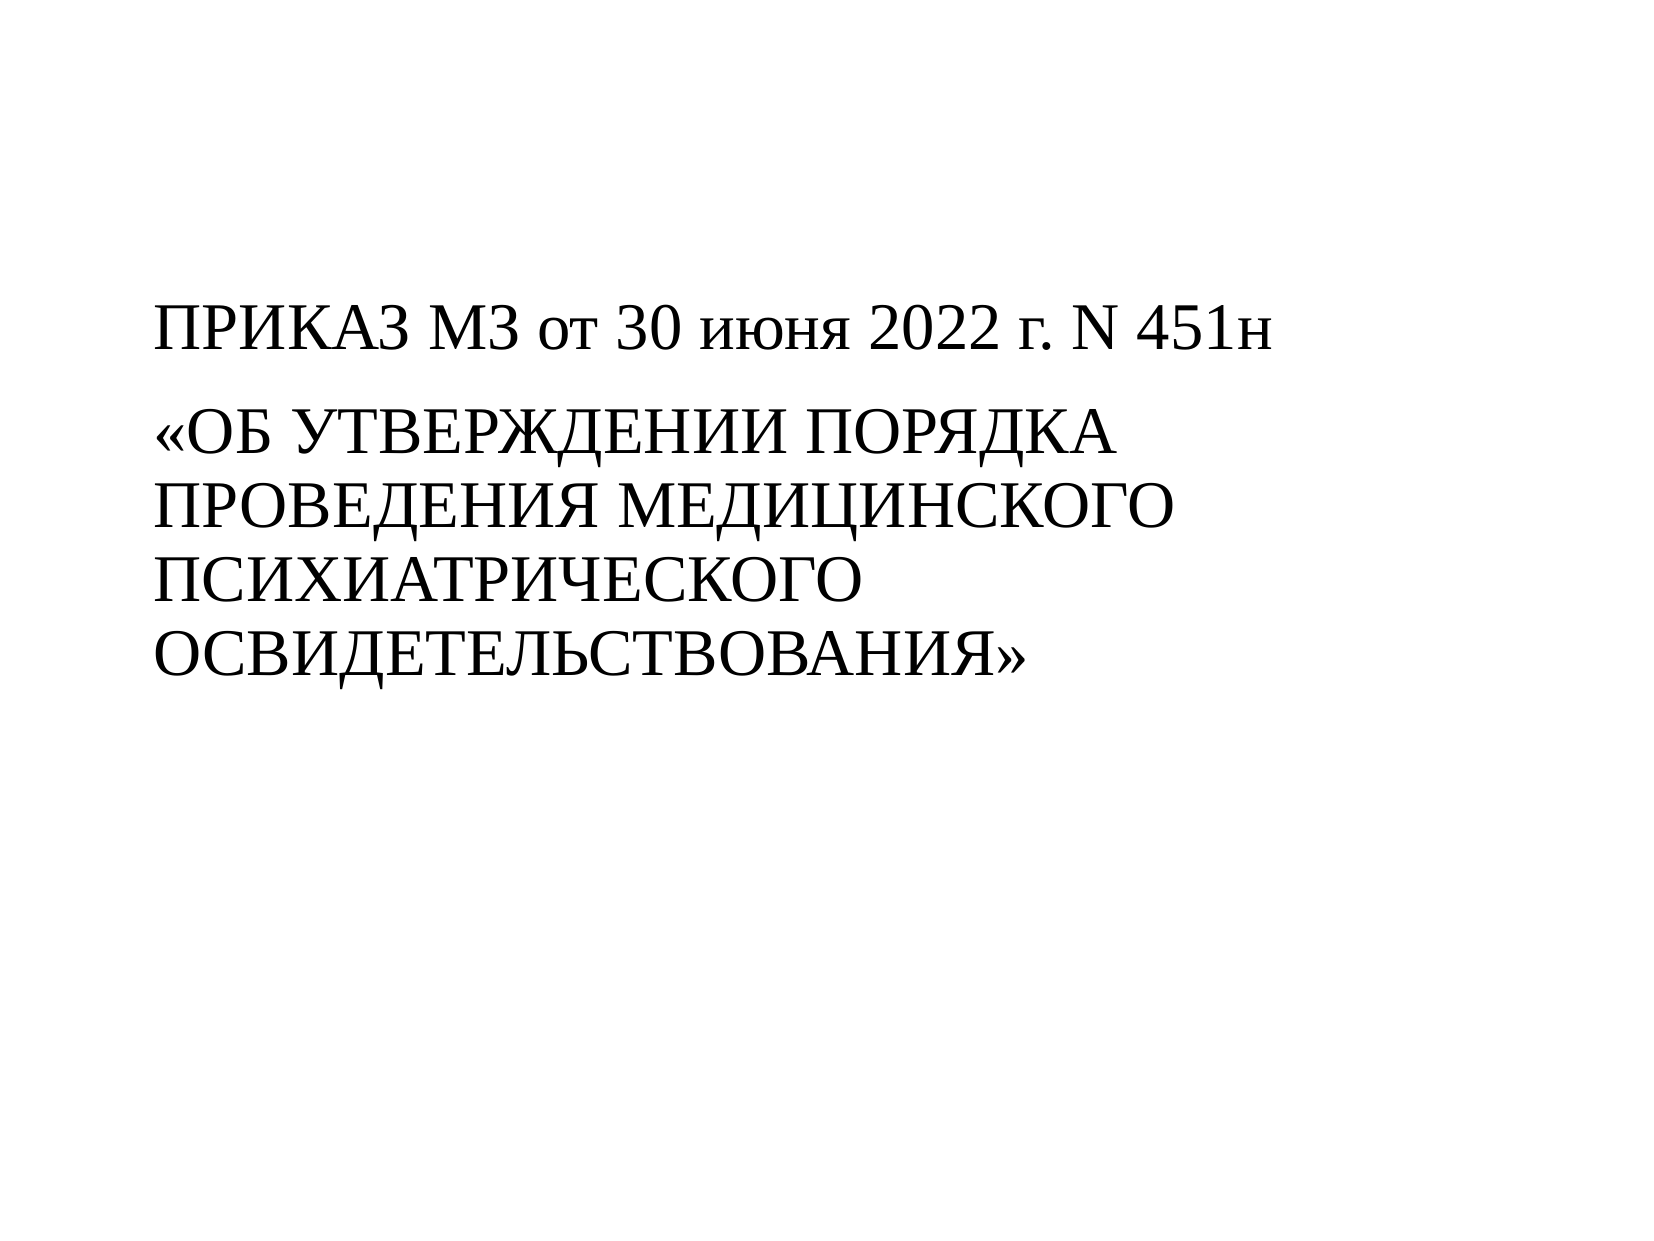

#
ПРИКАЗ МЗ от 30 июня 2022 г. N 451н
«ОБ УТВЕРЖДЕНИИ ПОРЯДКА ПРОВЕДЕНИЯ МЕДИЦИНСКОГО ПСИХИАТРИЧЕСКОГО ОСВИДЕТЕЛЬСТВОВАНИЯ»